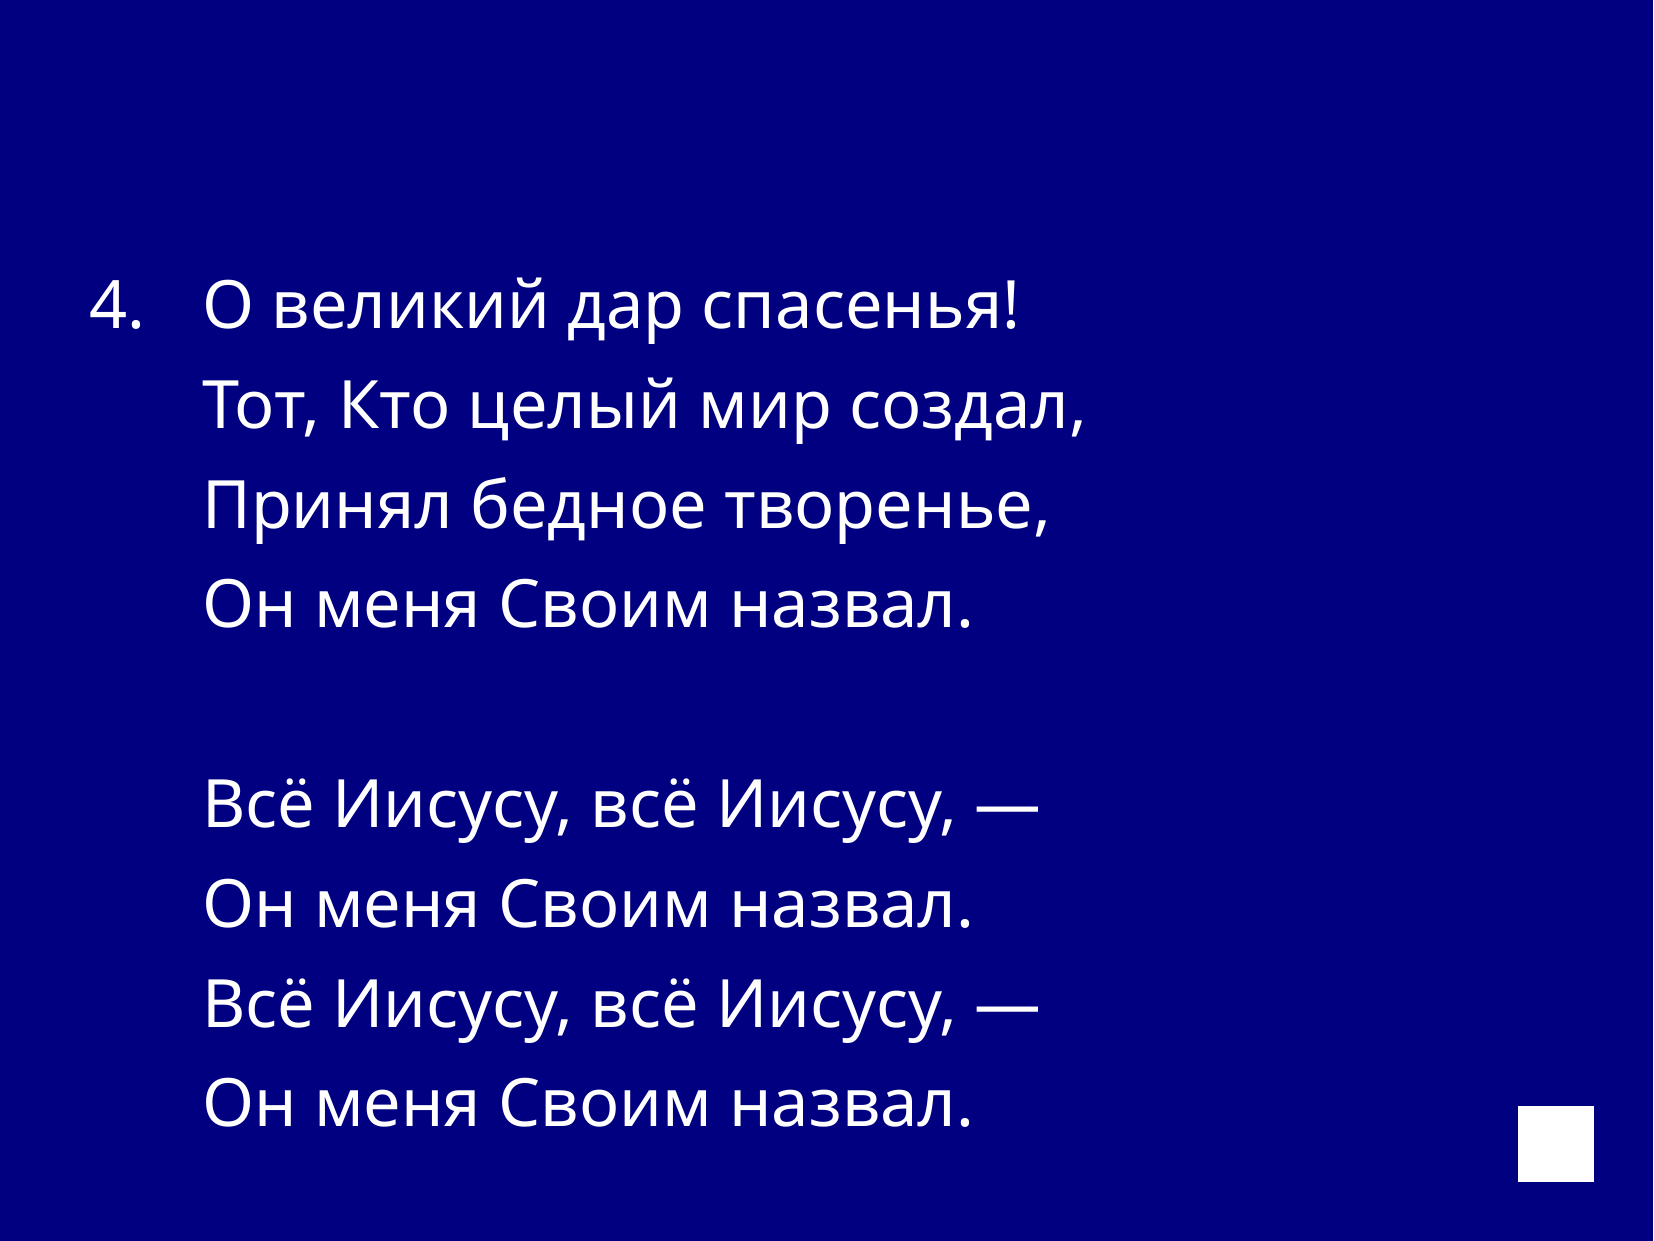

4.	О великий дар спасенья!
	Тот, Кто целый мир создал,
	Принял бедное творенье,
	Он меня Своим назвал.
	Всё Иисусу, всё Иисусу, —
	Он меня Своим назвал.
	Всё Иисусу, всё Иисусу, —
	Он меня Своим назвал.